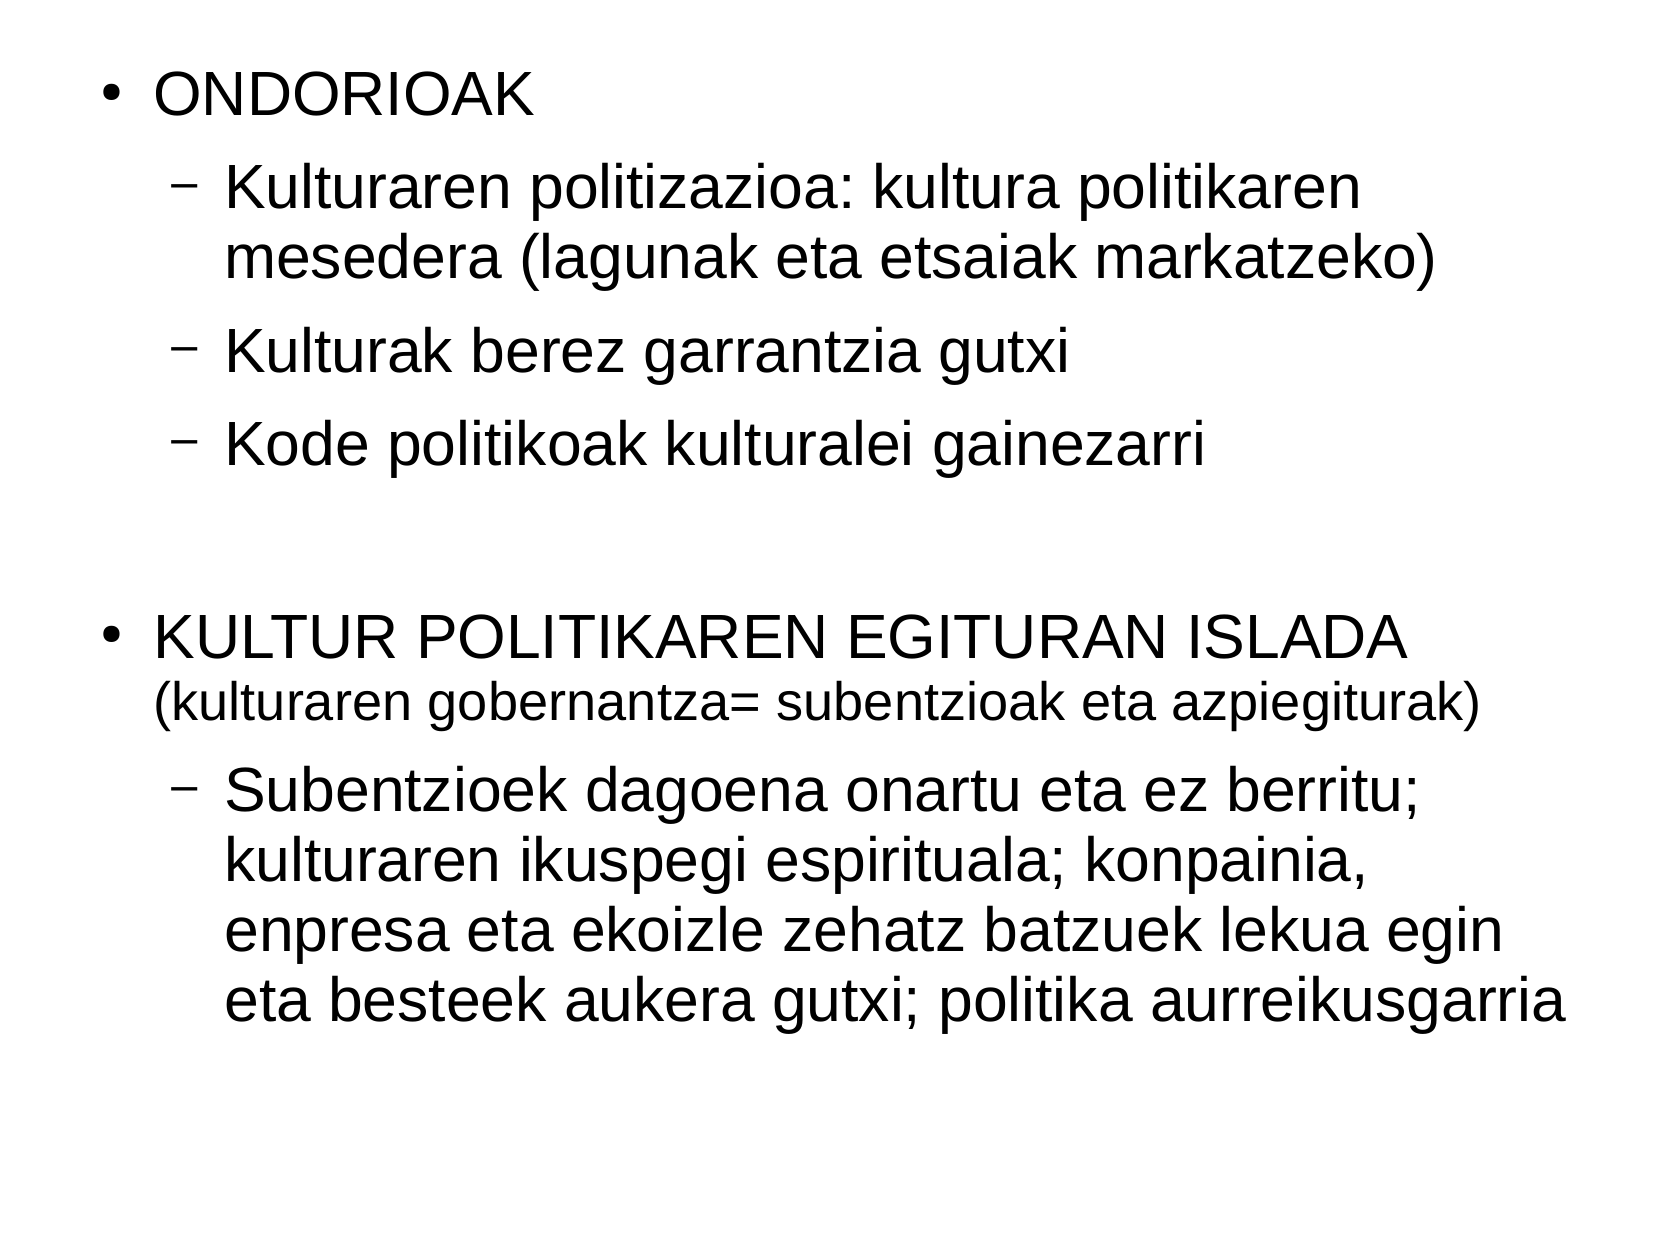

# ONDORIOAK
Kulturaren politizazioa: kultura politikaren mesedera (lagunak eta etsaiak markatzeko)
Kulturak berez garrantzia gutxi
Kode politikoak kulturalei gainezarri
KULTUR POLITIKAREN EGITURAN ISLADA (kulturaren gobernantza= subentzioak eta azpiegiturak)
Subentzioek dagoena onartu eta ez berritu; kulturaren ikuspegi espirituala; konpainia, enpresa eta ekoizle zehatz batzuek lekua egin eta besteek aukera gutxi; politika aurreikusgarria